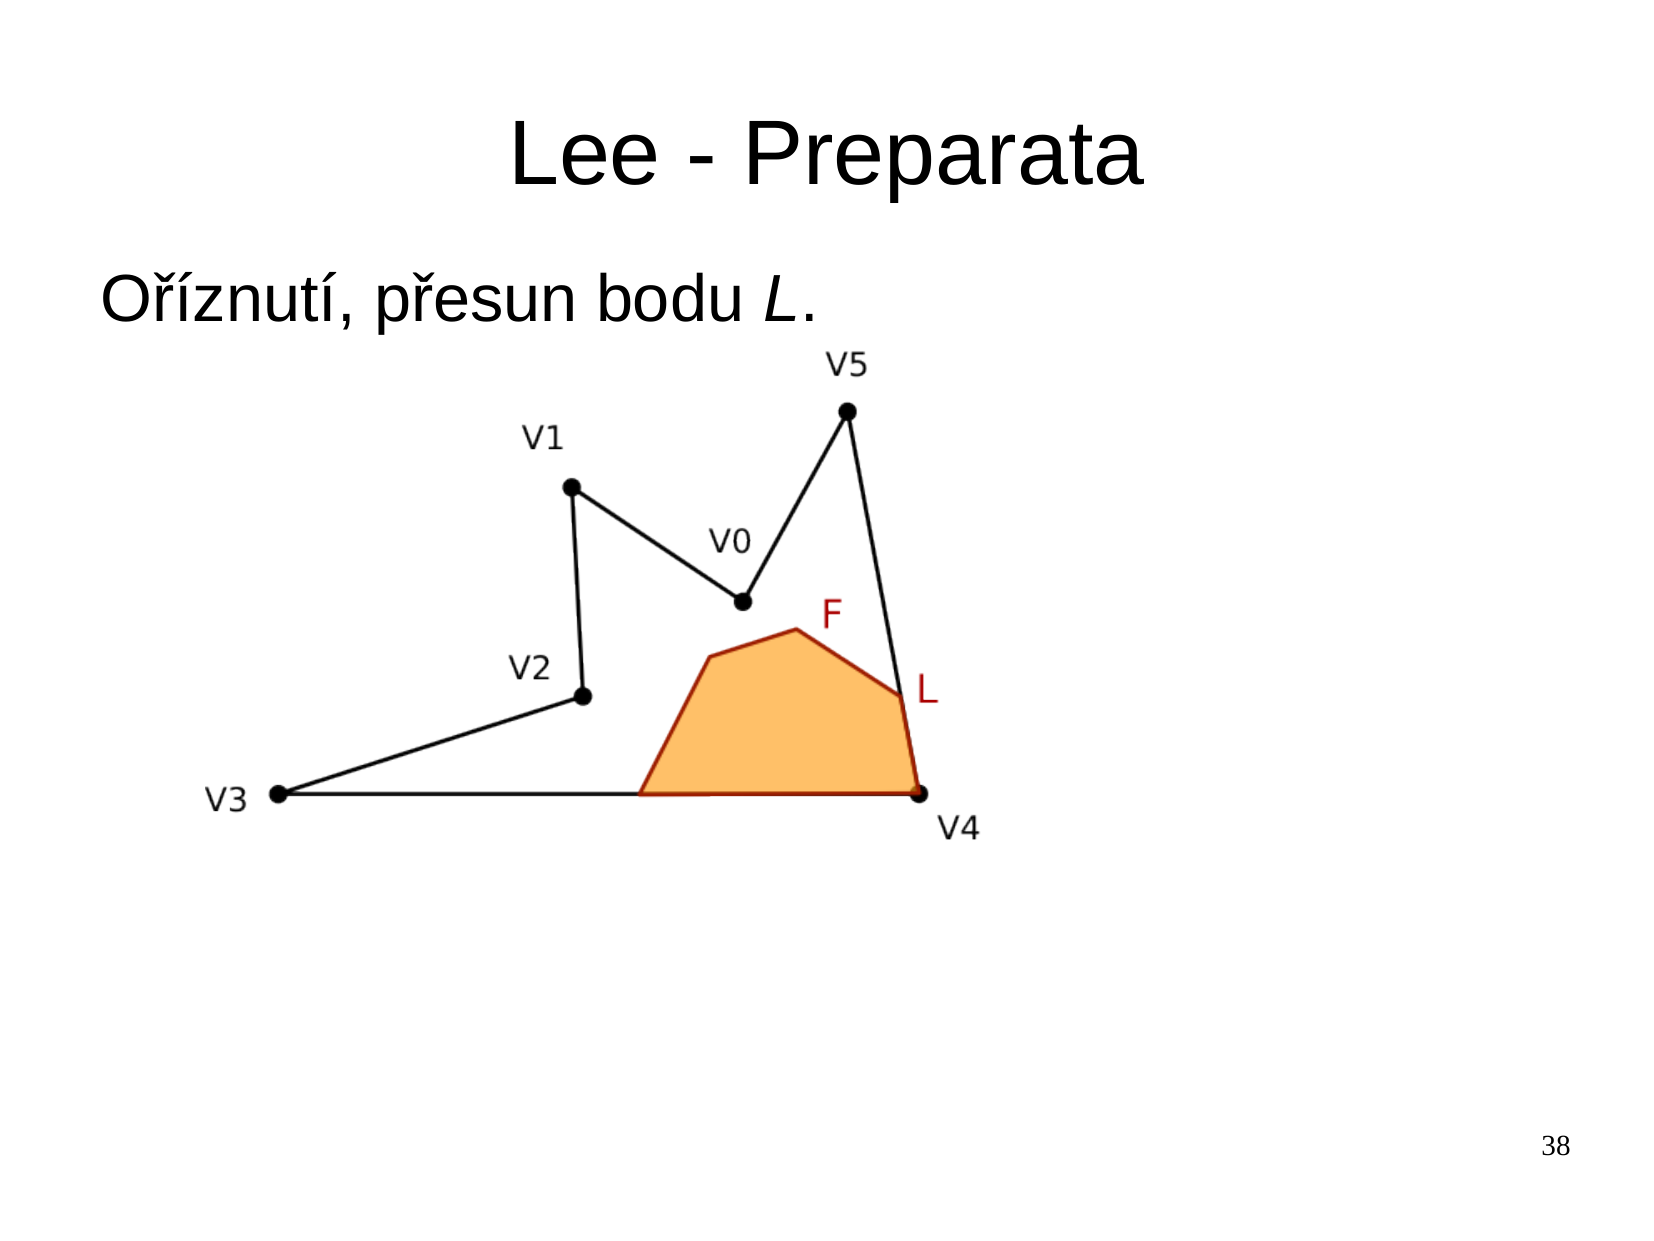

# Lee - Preparata
Oříznutí, přesun bodu L.
38